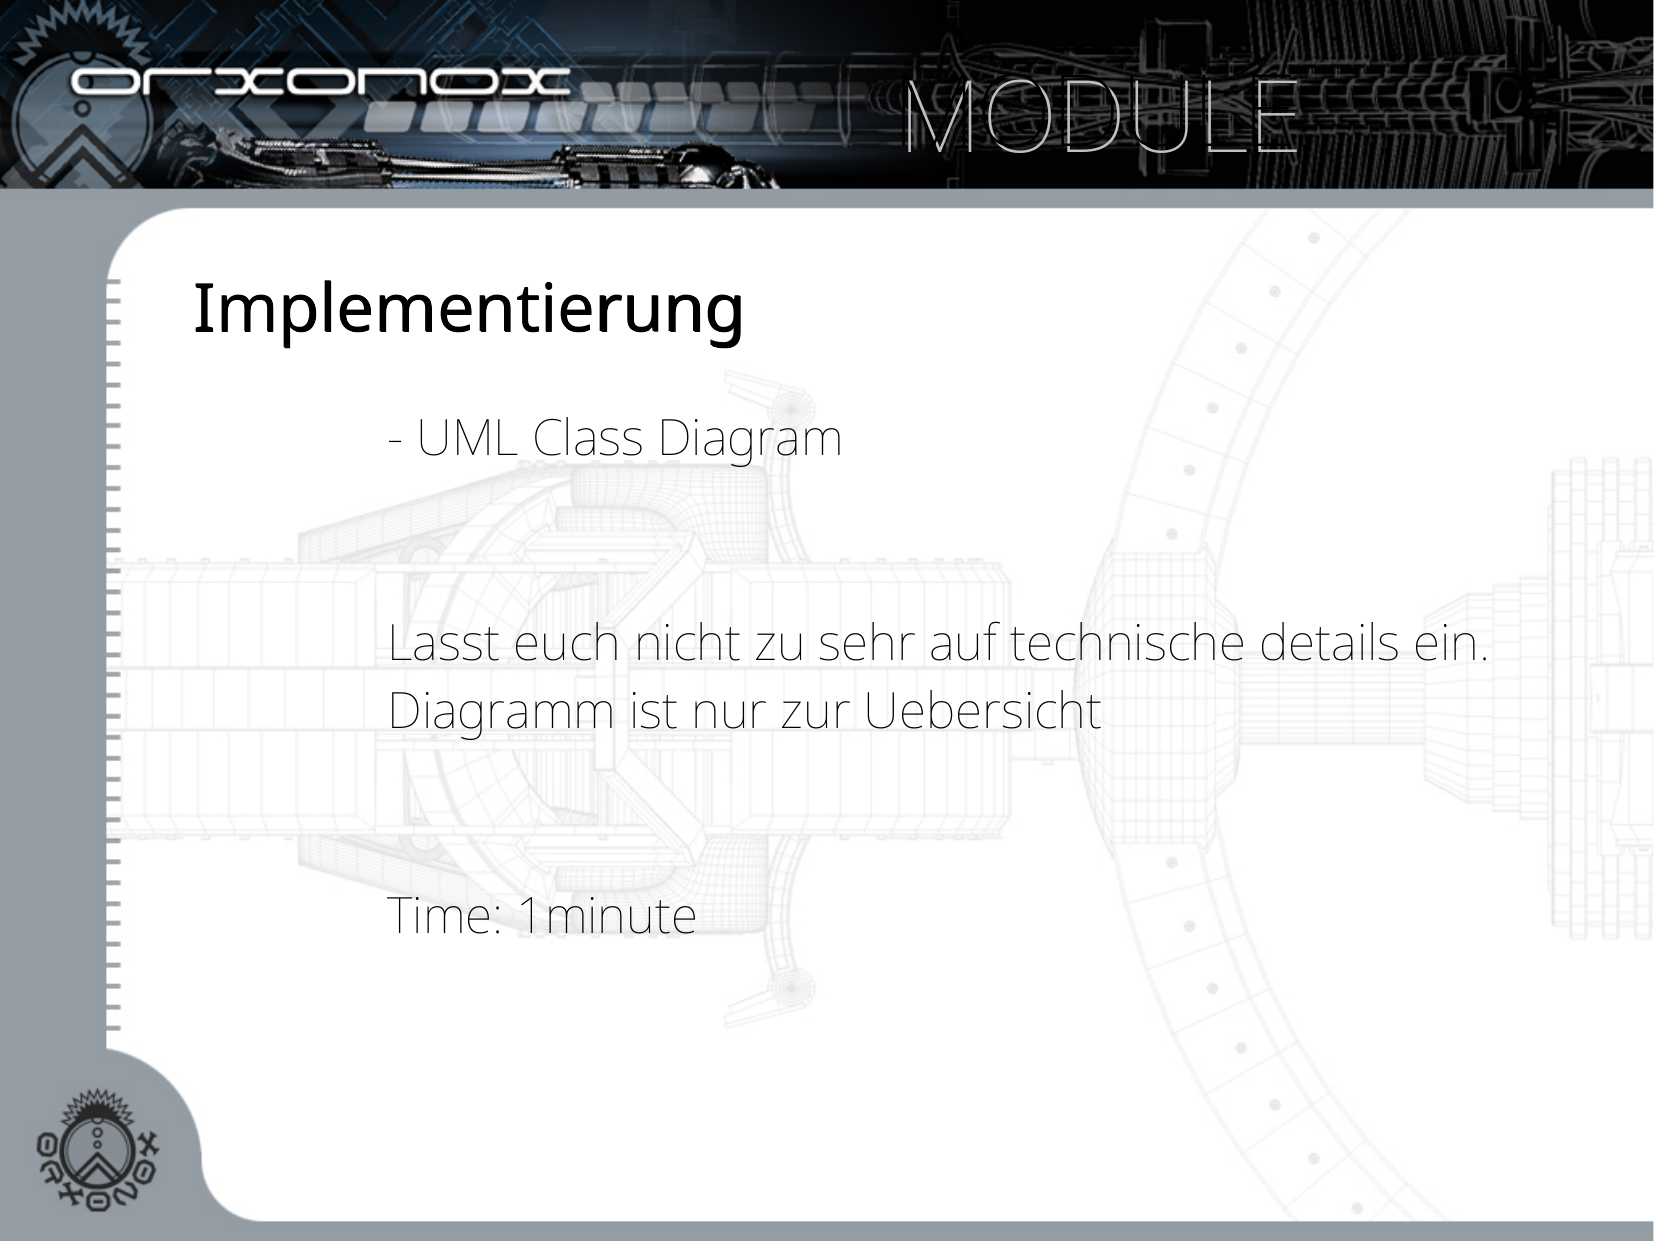

MODULE
Implementierung
- UML Class Diagram
Lasst euch nicht zu sehr auf technische details ein. Diagramm ist nur zur Uebersicht
Time: 1minute